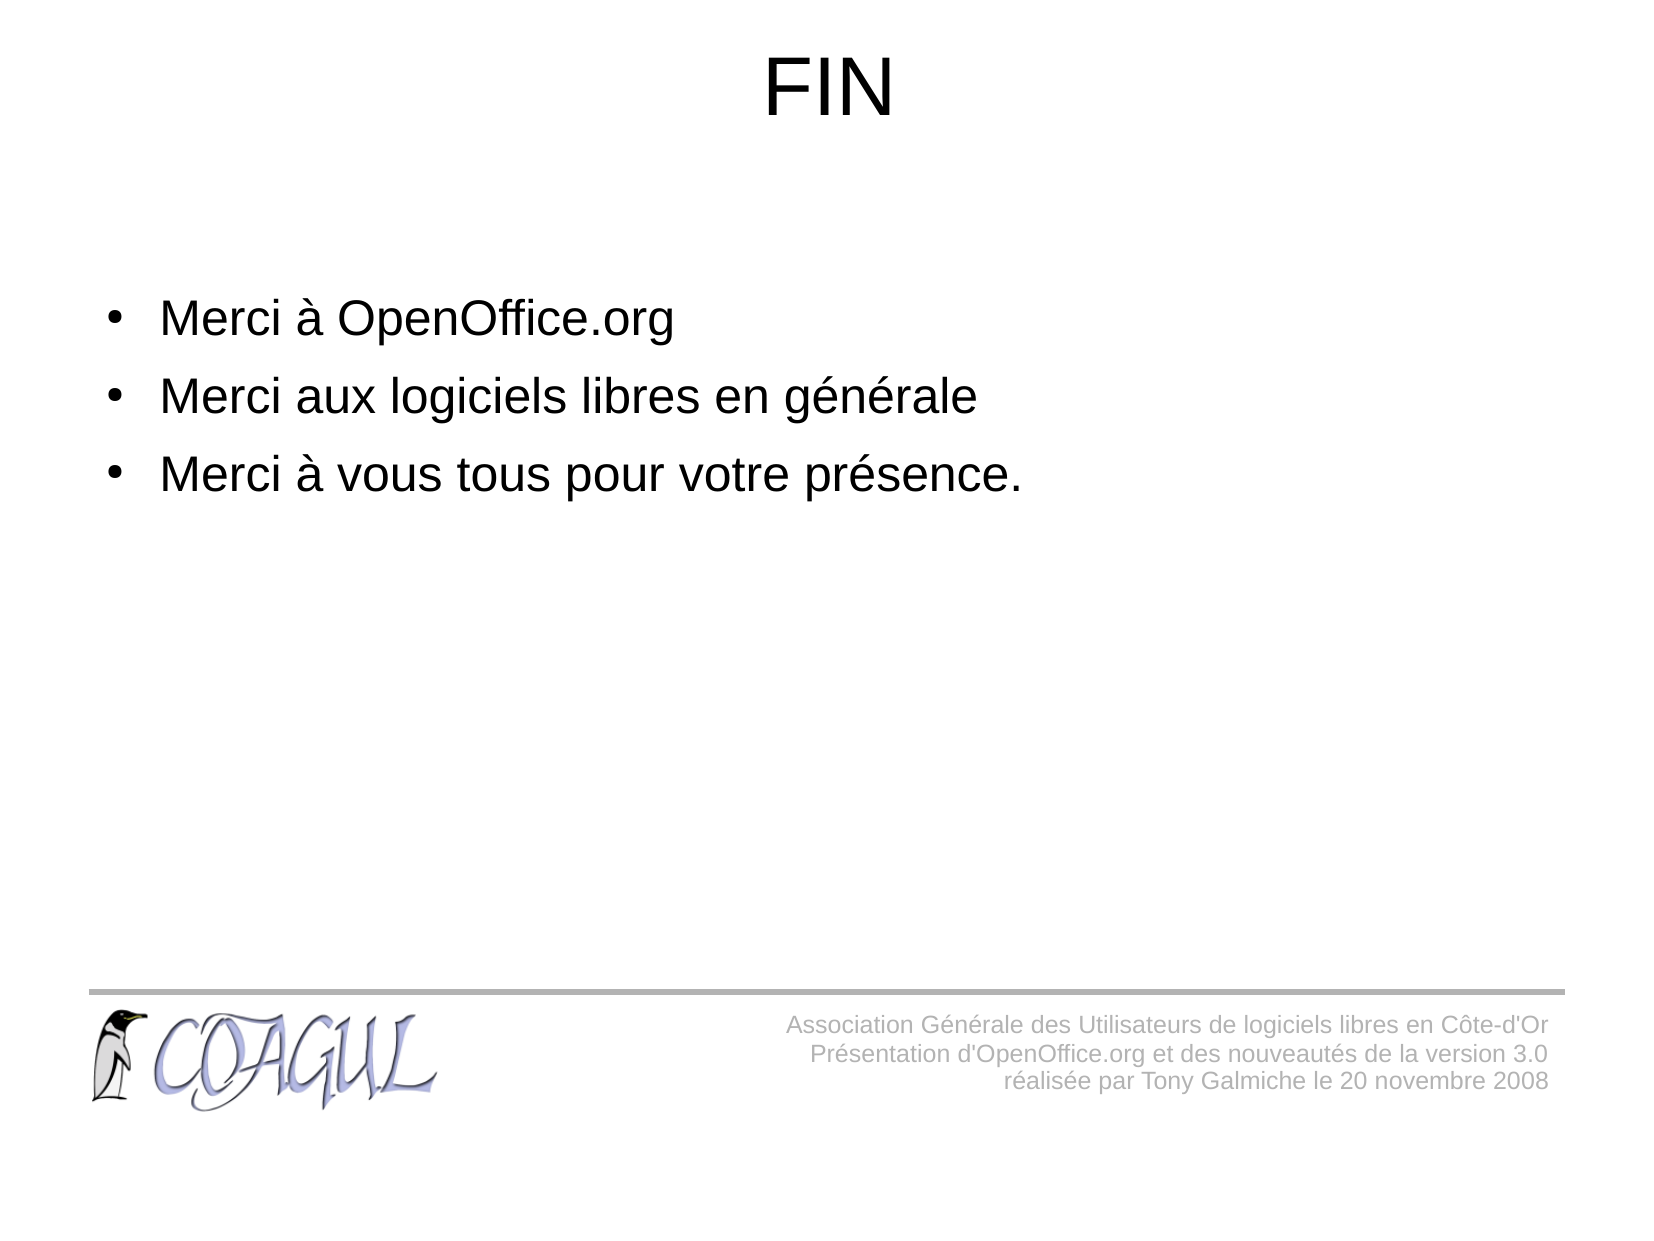

# FIN
Merci à OpenOffice.org
Merci aux logiciels libres en générale
Merci à vous tous pour votre présence.